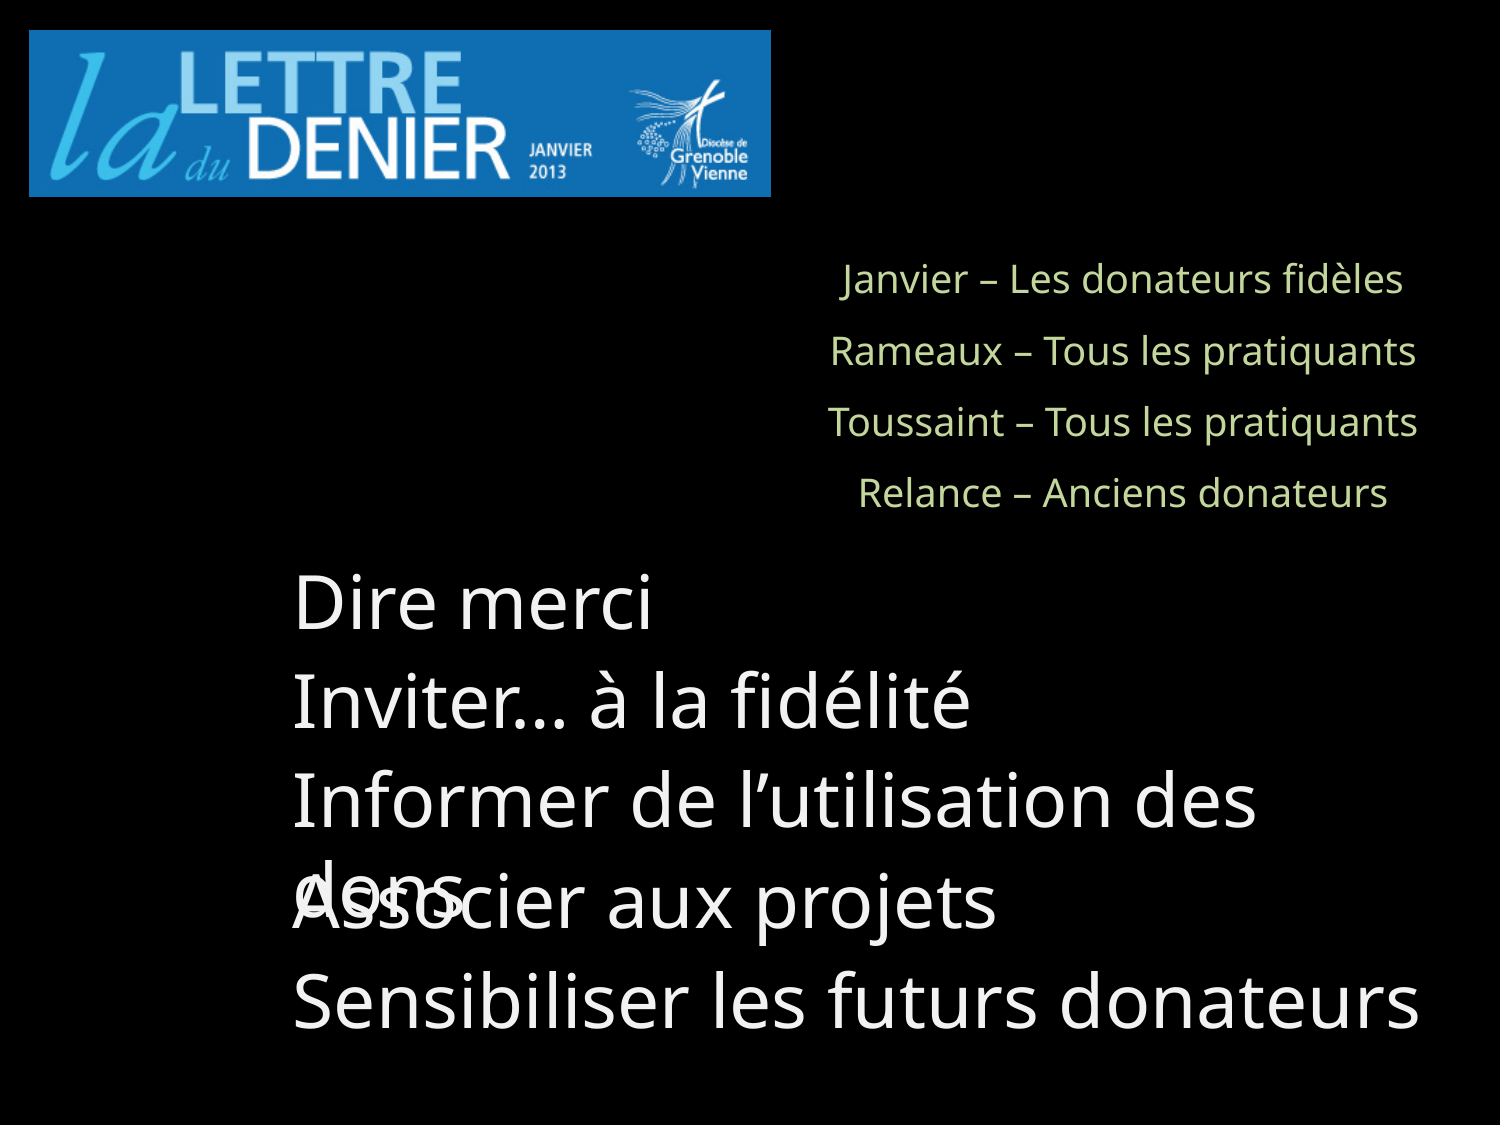

Janvier – Les donateurs fidèles
Rameaux – Tous les pratiquants
Toussaint – Tous les pratiquants
Relance – Anciens donateurs
Dire merci
Inviter… à la fidélité
Informer de l’utilisation des dons
Associer aux projets
Sensibiliser les futurs donateurs